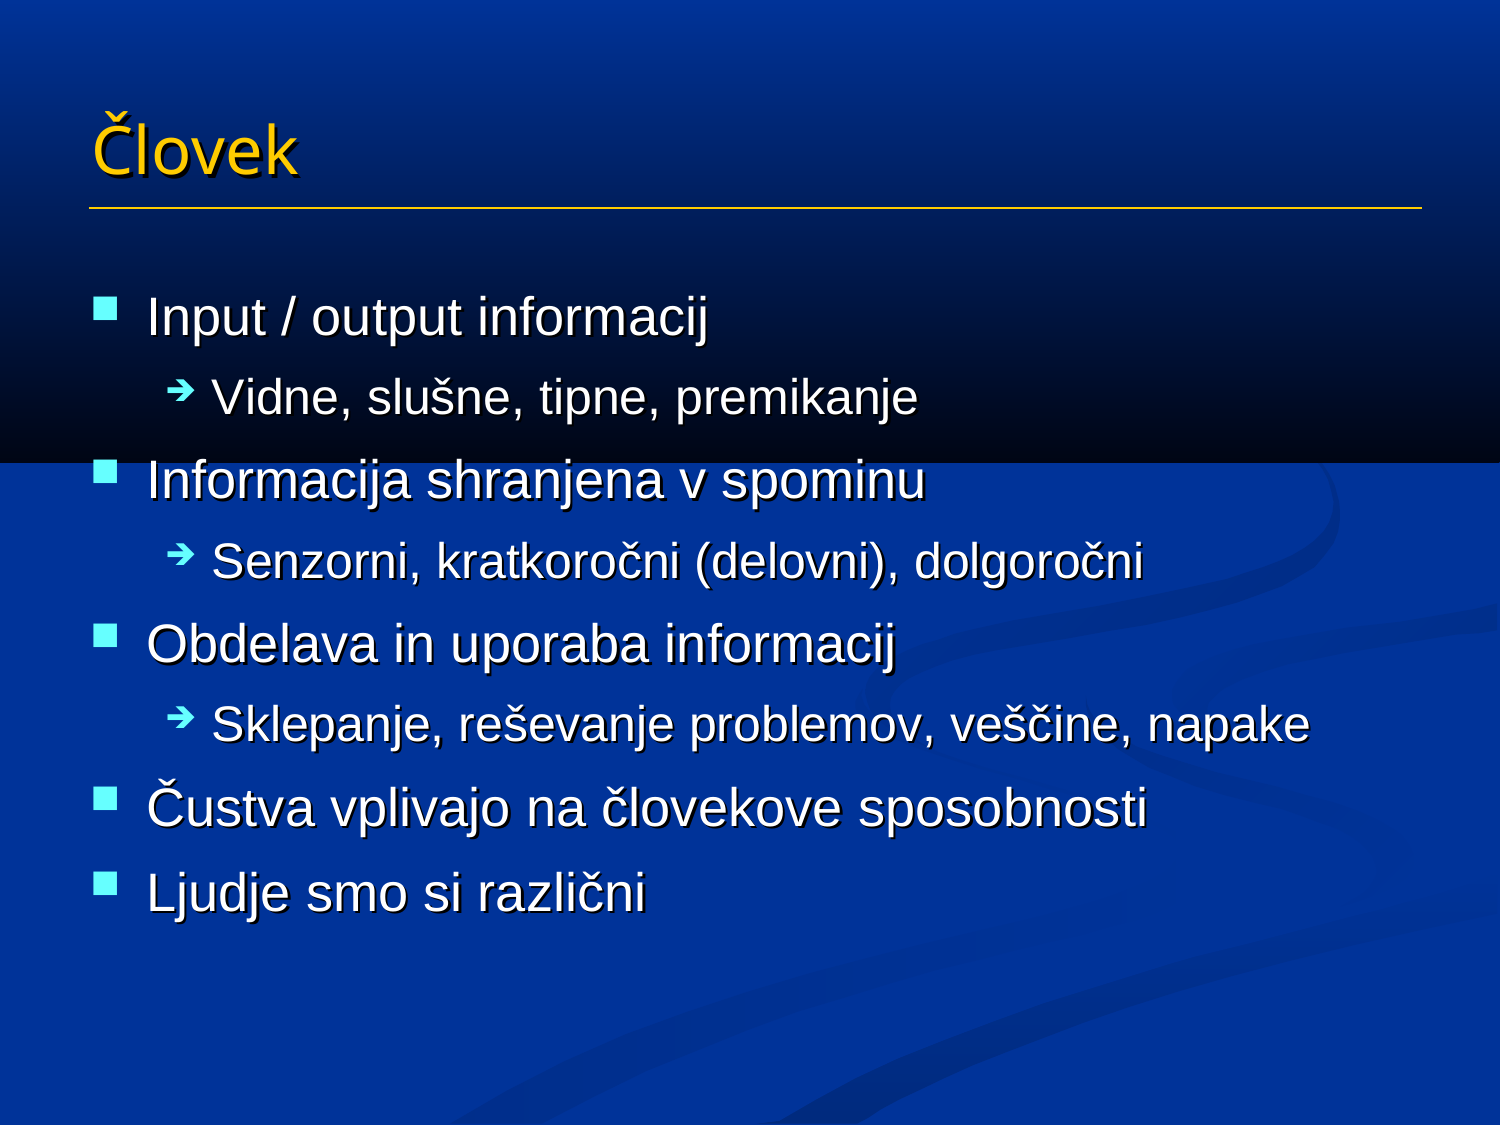

Človek
# Input / output informacij
Vidne, slušne, tipne, premikanje
Informacija shranjena v spominu
Senzorni, kratkoročni (delovni), dolgoročni
Obdelava in uporaba informacij
Sklepanje, reševanje problemov, veščine, napake
Čustva vplivajo na človekove sposobnosti
Ljudje smo si različni